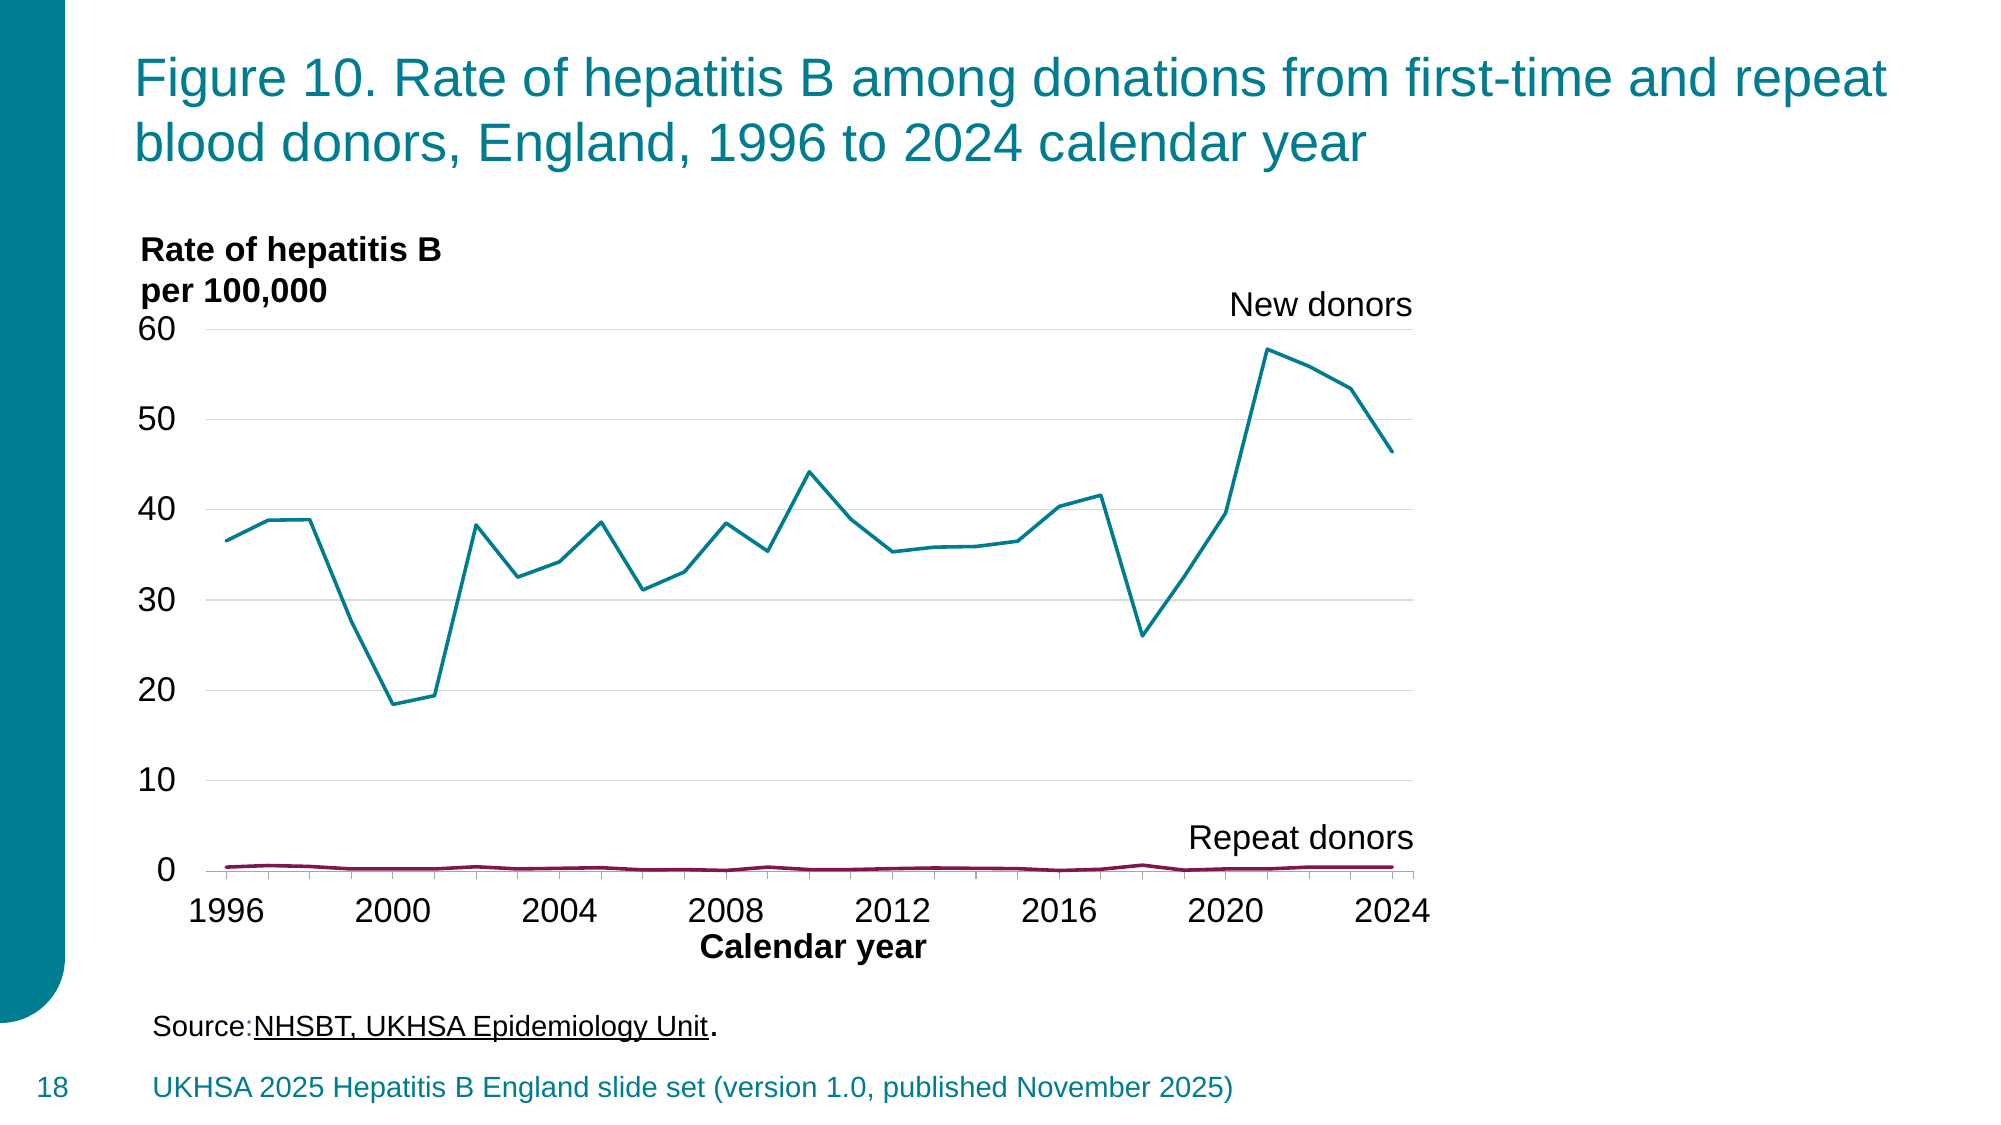

# Figure 10. Rate of hepatitis B among donations from first-time and repeat blood donors, England, 1996 to 2024 calendar year
Source:NHSBT, UKHSA Epidemiology Unit.
4
UKHSA 2025 Hepatitis B England slide set (version 1.0, published November 2025)